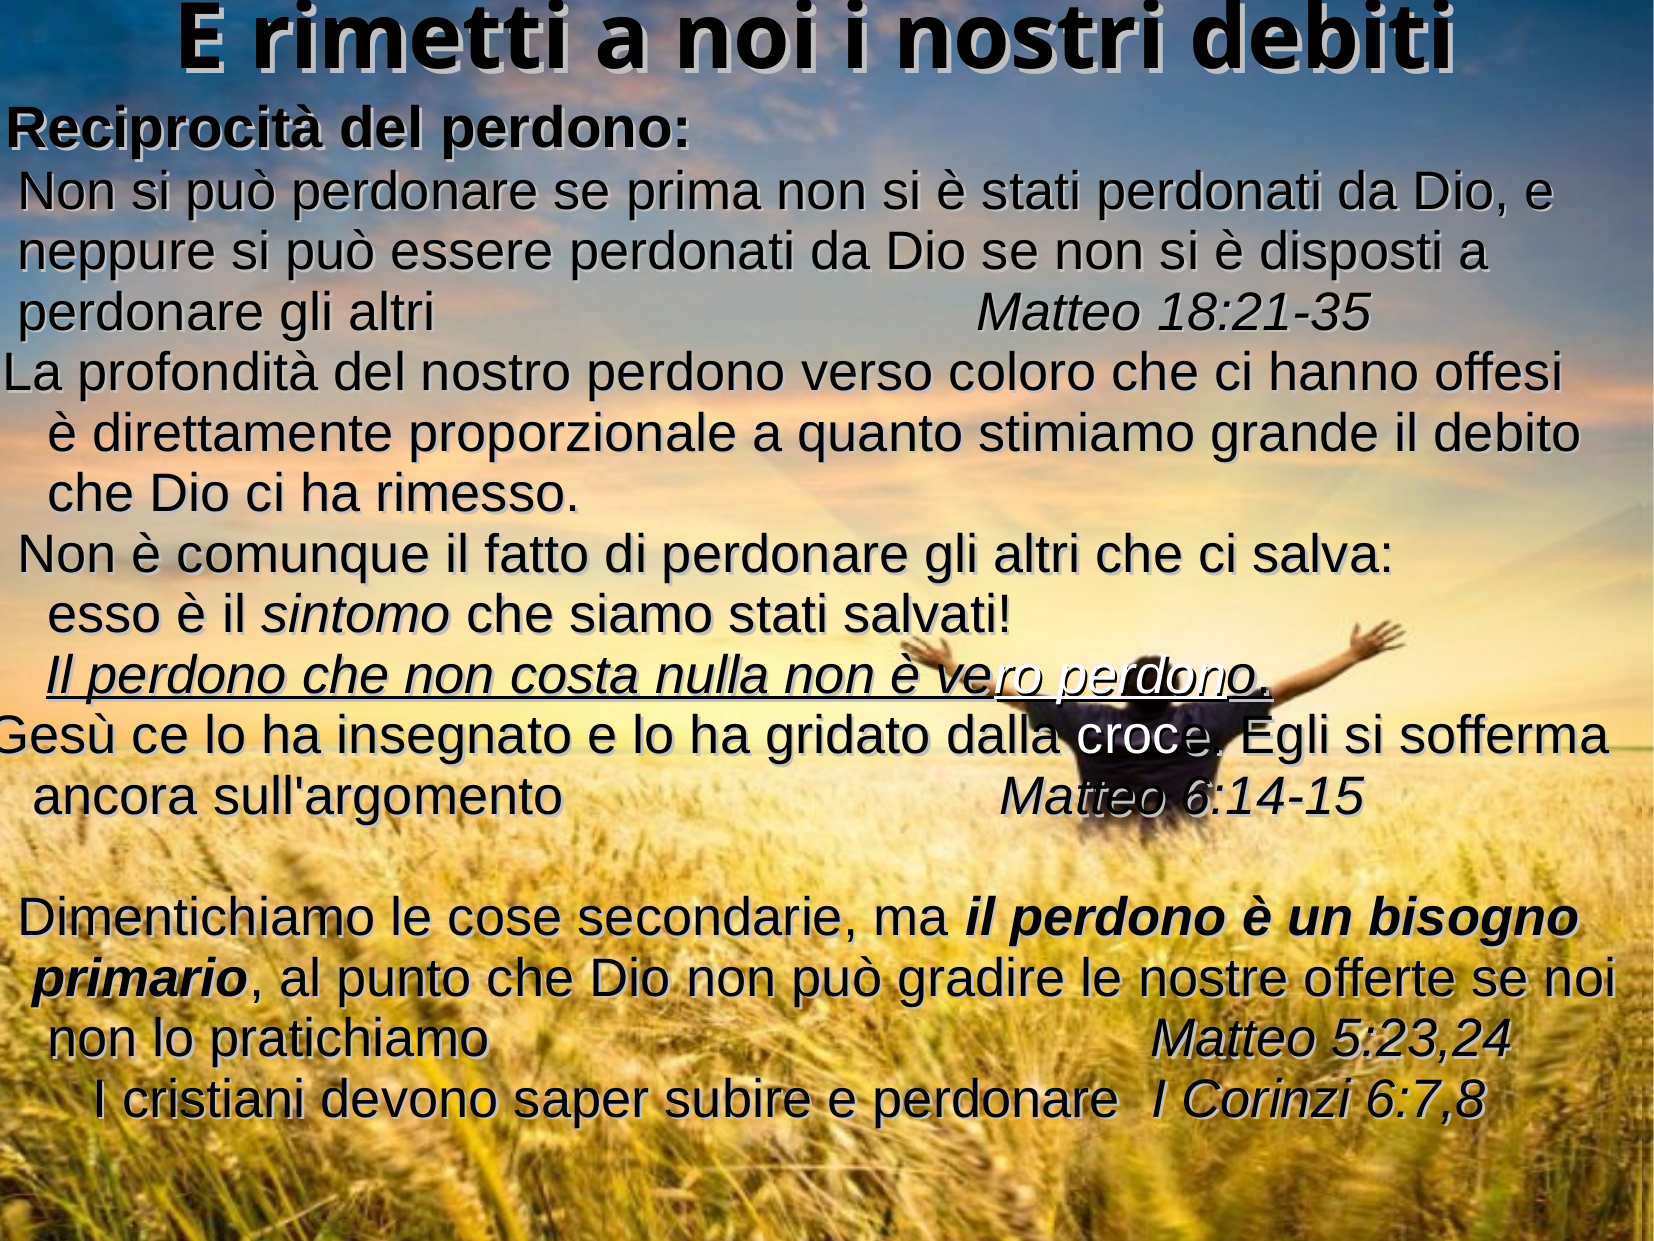

Introduzione
La cameretta.
 Ma tu, quando preghi, entra nella tua cameretta (Matteo 6:6).
Ma tu – questo implica che tu sei chiamato alla vera preghiera,
alla vera adorazione, alla vera comunione con Dio Padre!
 Dio ha delle richieste precise riguardo chi vuole adorarLo
 Giovanni 4:23,24.
 Gesù introduce un concetto caro a tutti i credenti risvegliati e ripieni dello
 Spirito Santo: la preghiera personale; è nella preghiera nascosta che
 Dio più si rivela; è la tua invocazione fervente e silenziosa che più gli è
 gradita; è il tuo grido nella valle dell’umiliazione, o la tua lode sul monte
 della vittoria che salgono come profumo soave al Suo trono.
 Fa’ orazione al Padre tuo che è nel segreto.
Dio è un Dio che si nasconde agli empi, ma che si rivela e rivela le Sue
meraviglie solo a quanti lo cercano Matteo 11:25.
Introduzione
 oggi il nostro pane quotidiano
E rimetti a noi i nostri debiti
 Reciprocità del perdono:
 Non si può perdonare se prima non si è stati perdonati da Dio, e
 neppure si può essere perdonati da Dio se non si è disposti a
 perdonare gli altri Matteo 18:21-35
 La profondità del nostro perdono verso coloro che ci hanno offesi
 è direttamente proporzionale a quanto stimiamo grande il debito
 che Dio ci ha rimesso.
 Non è comunque il fatto di perdonare gli altri che ci salva:
 esso è il sintomo che siamo stati salvati!
	 Il perdono che non costa nulla non è vero perdono.
 Gesù ce lo ha insegnato e lo ha gridato dalla croce. Egli si sofferma
 ancora sull'argomento Matteo 6:14-15
 Dimentichiamo le cose secondarie, ma il perdono è un bisogno
 primario, al punto che Dio non può gradire le nostre offerte se noi
 non lo pratichiamo Matteo 5:23,24
 I cristiani devono saper subire e perdonare I Corinzi 6:7,8